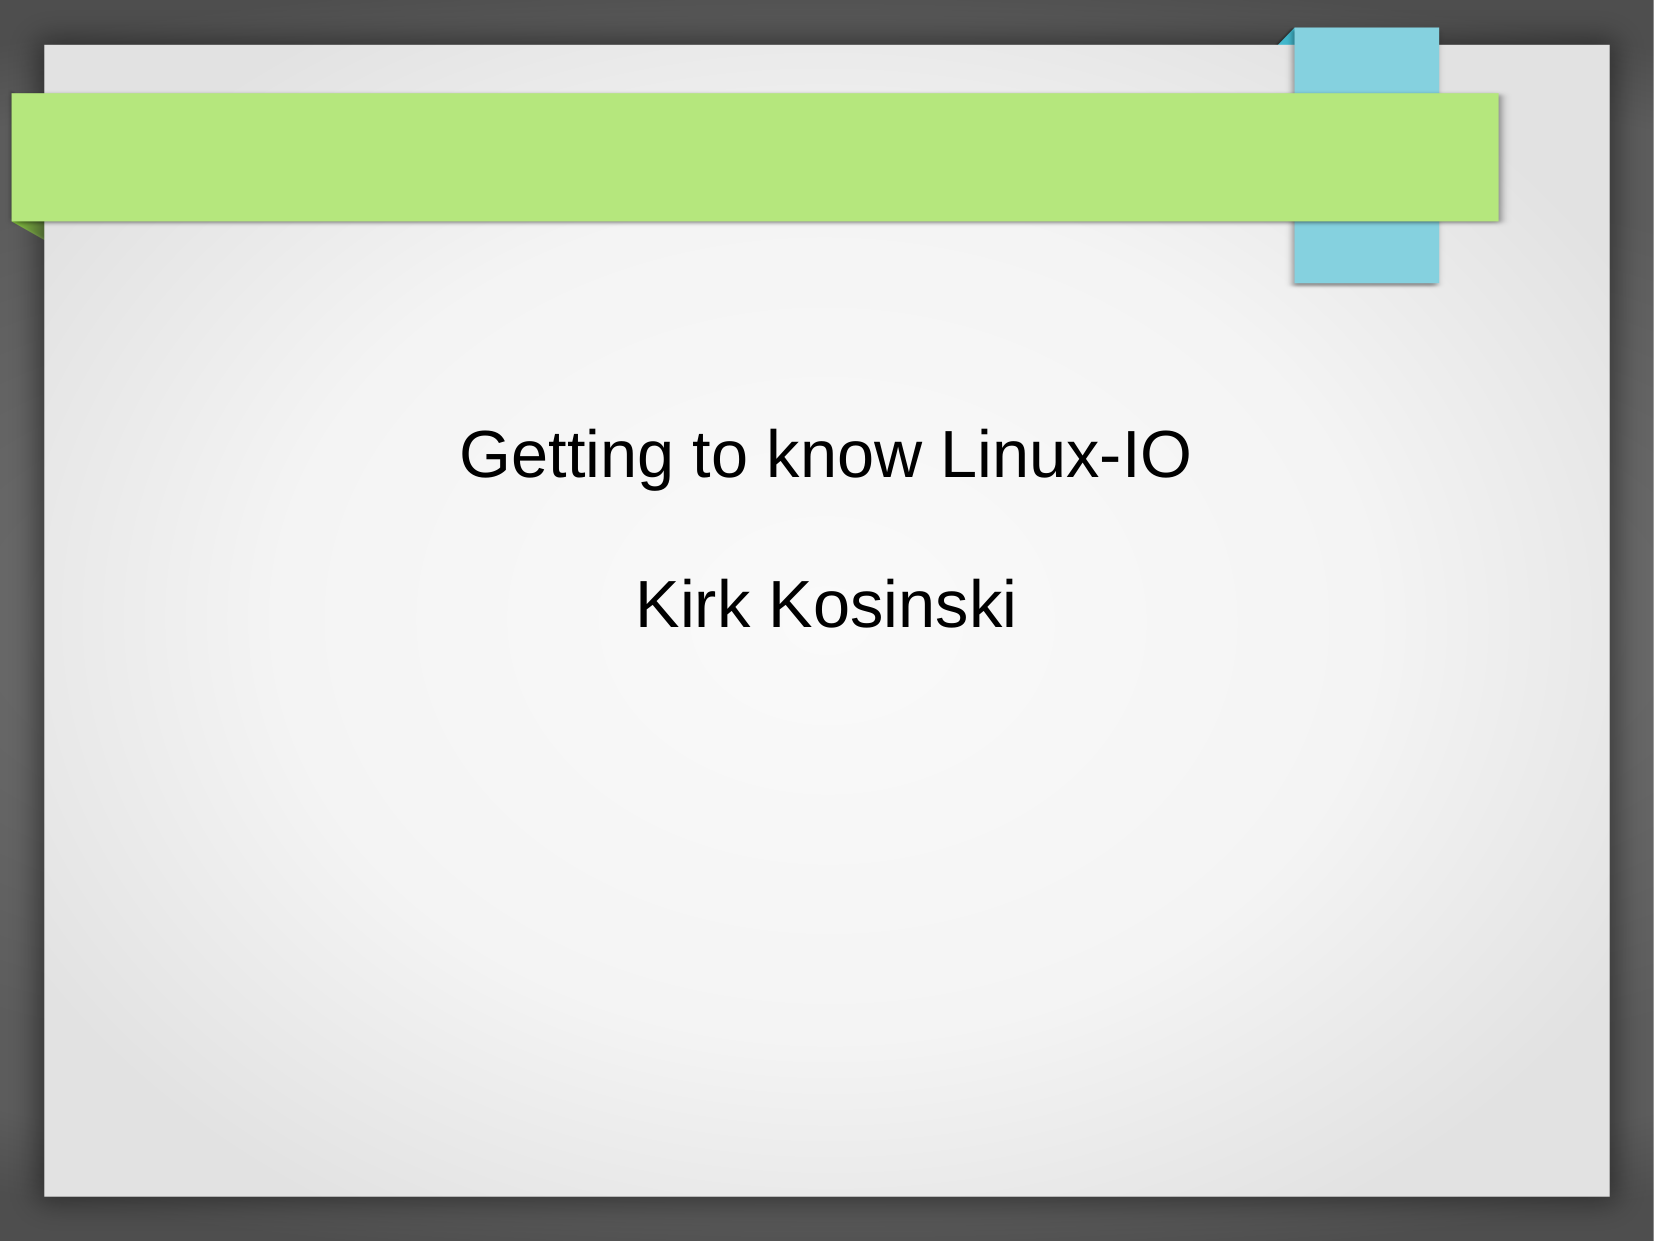

# Getting to know Linux-IO
Kirk Kosinski